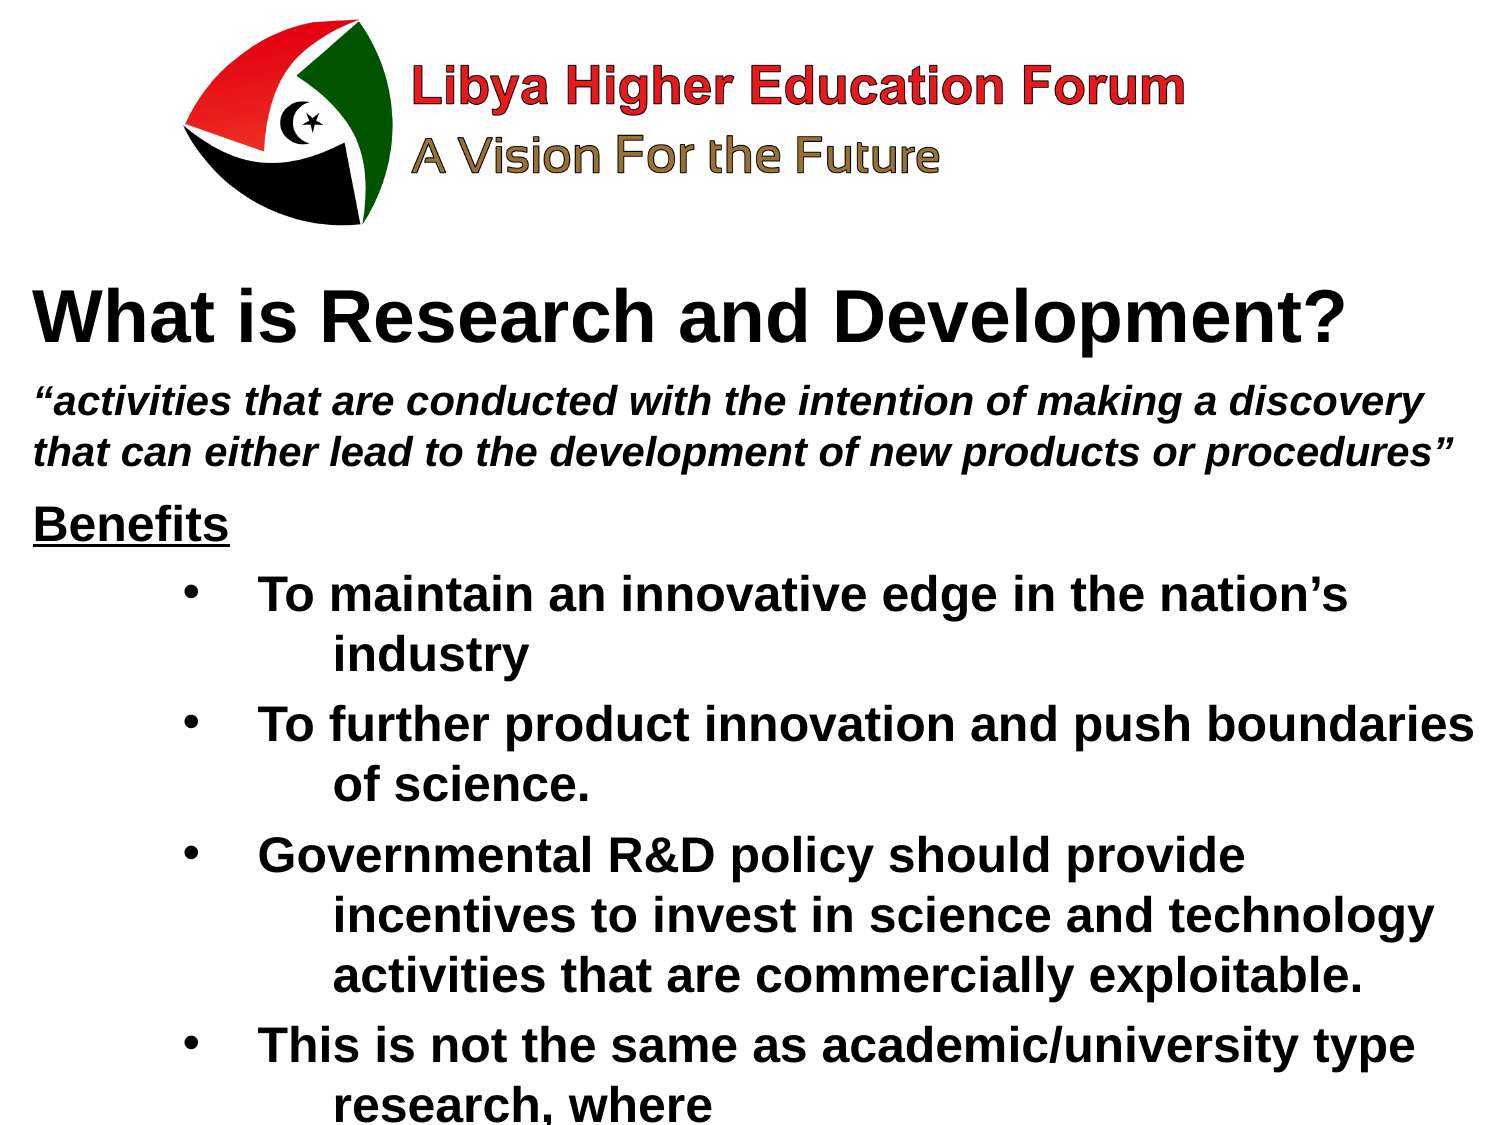

# What is Research and Development?
“activities that are conducted with the intention of making a discovery that can either lead to the development of new products or procedures”
Benefits
To maintain an innovative edge in the nation’s industry
To further product innovation and push boundaries of science.
Governmental R&D policy should provide incentives to invest in science and technology activities that are commercially exploitable.
This is not the same as academic/university type research, where